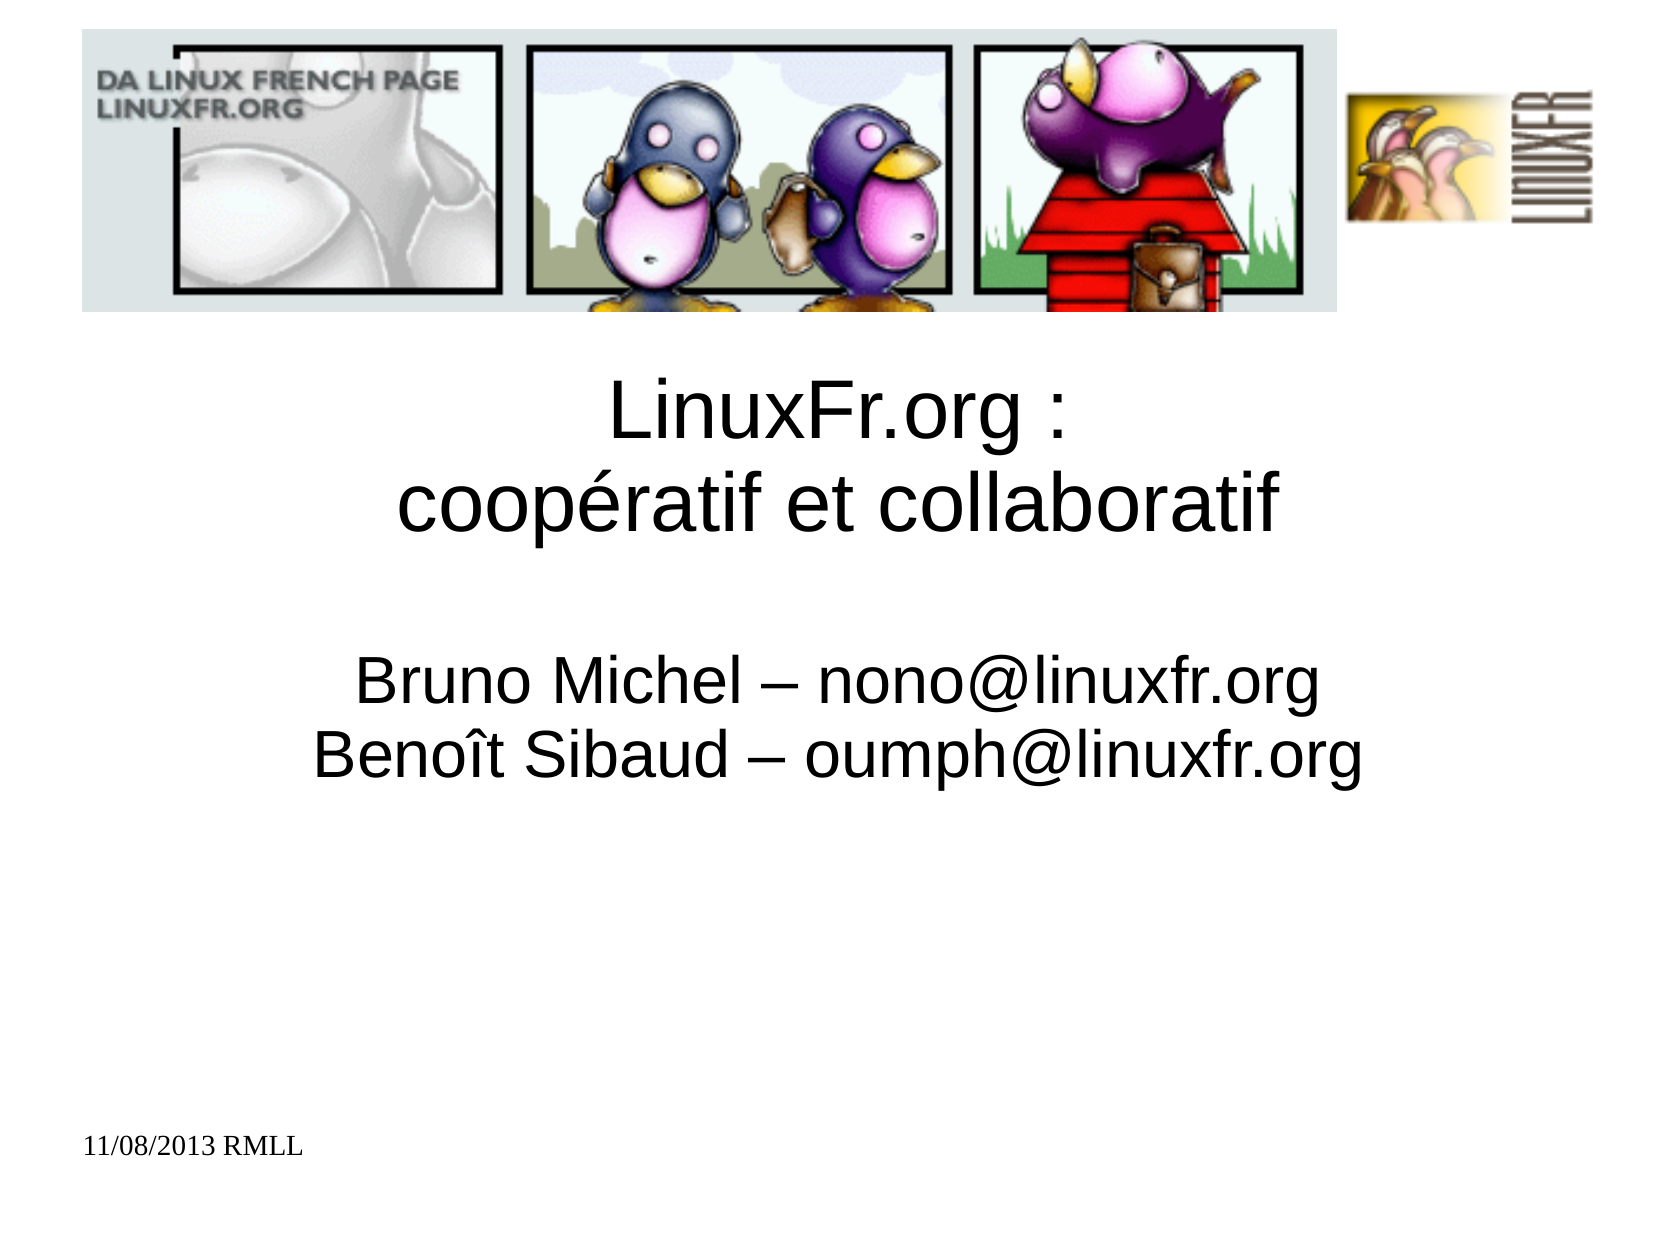

# LinuxFr.org :
coopératif et collaboratif
Bruno Michel – nono@linuxfr.org
Benoît Sibaud – oumph@linuxfr.org